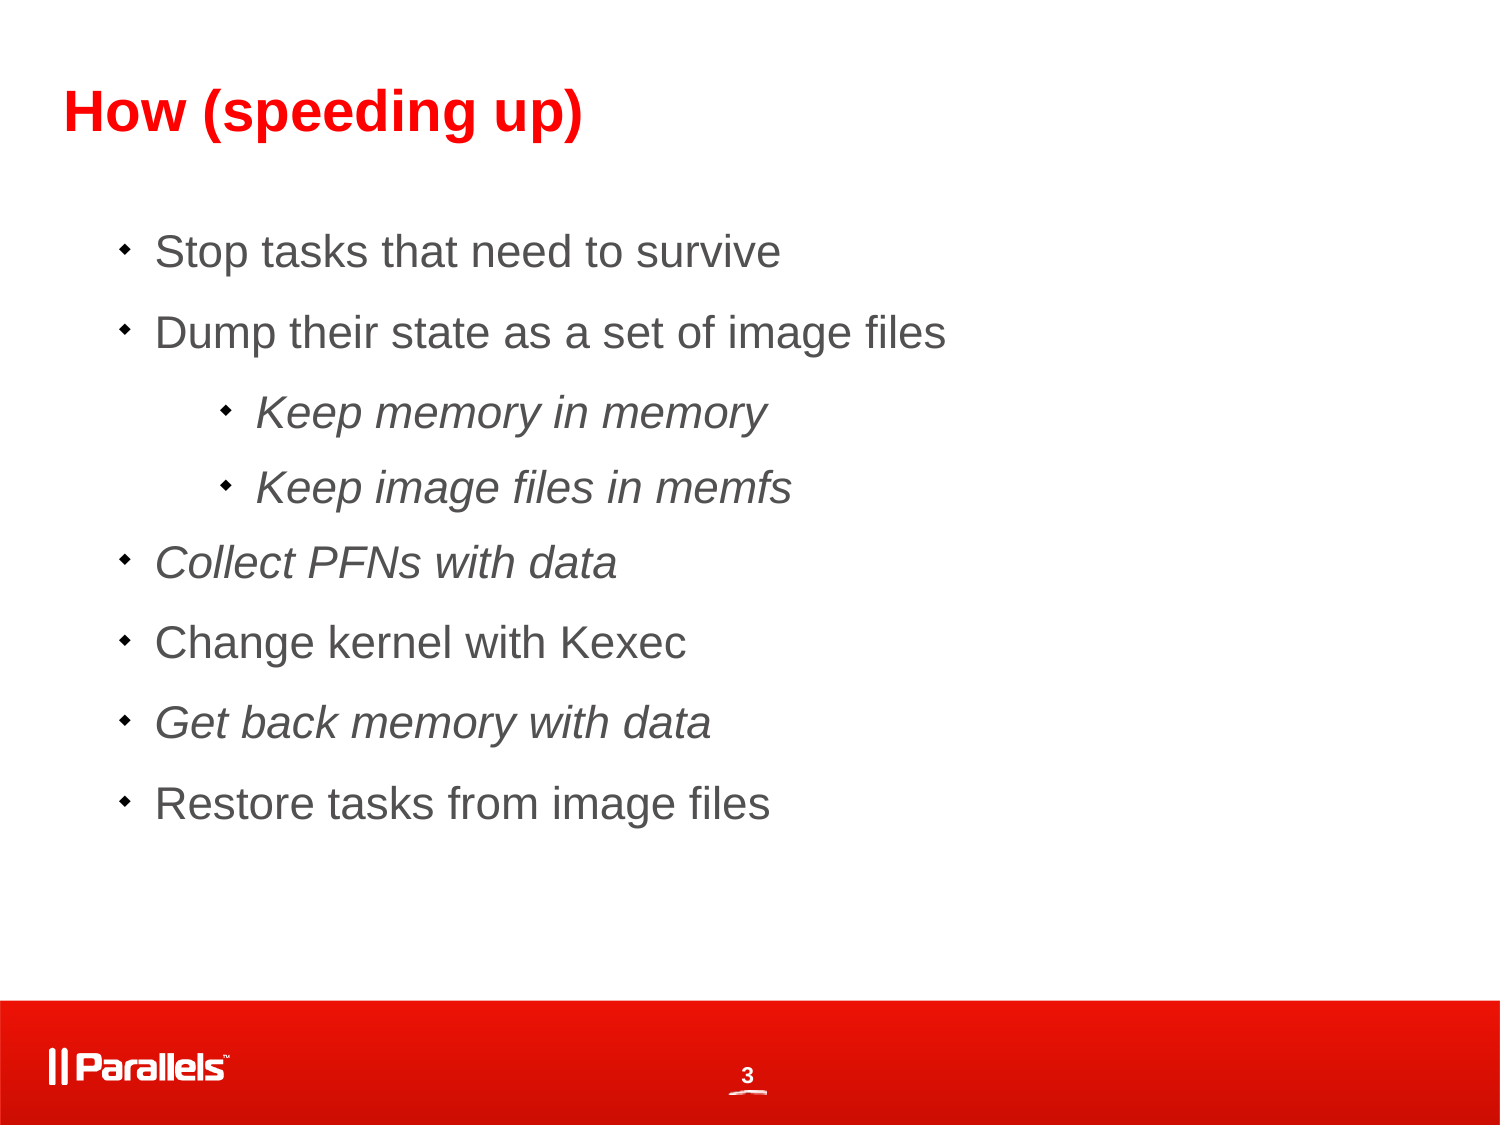

# How (speeding up)
Stop tasks that need to survive
Dump their state as a set of image files
Keep memory in memory
Keep image files in memfs
Collect PFNs with data
Change kernel with Kexec
Get back memory with data
Restore tasks from image files